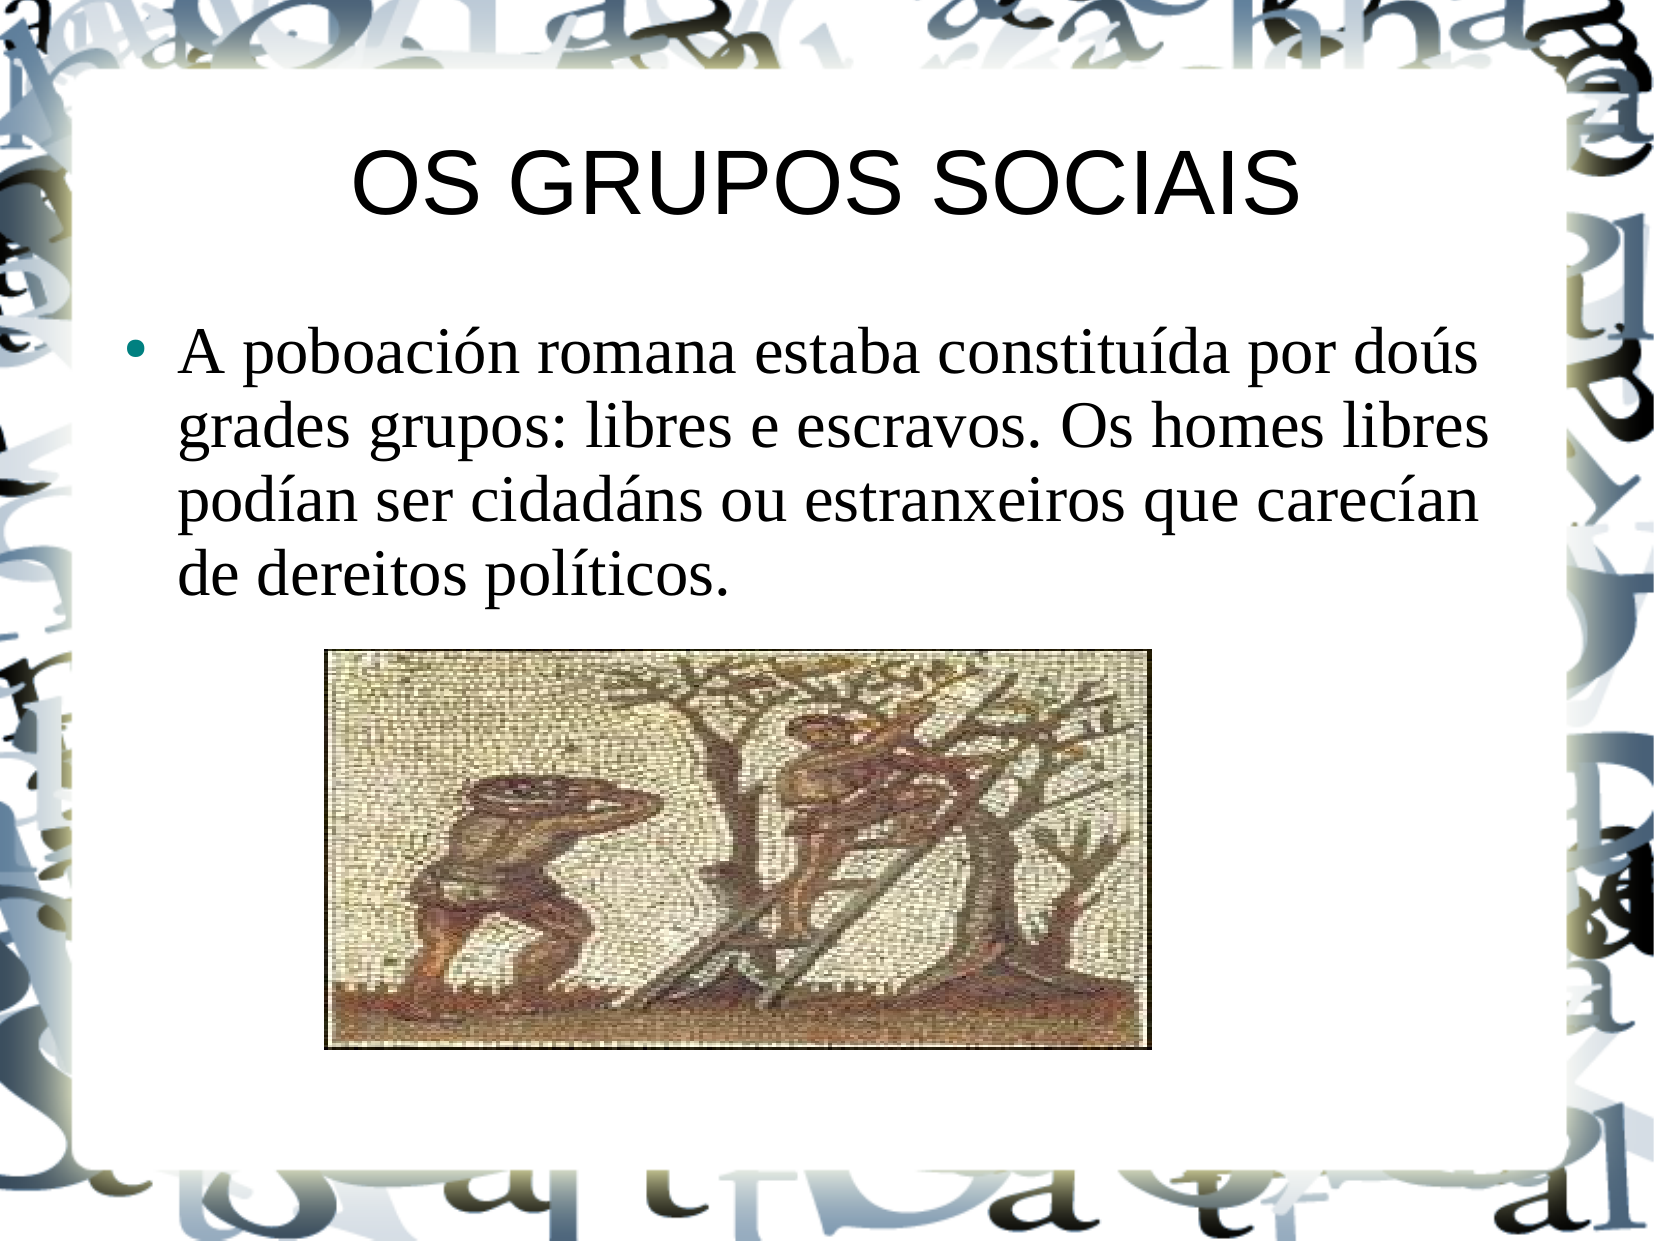

# OS GRUPOS SOCIAIS
A poboación romana estaba constituída por doús grades grupos: libres e escravos. Os homes libres podían ser cidadáns ou estranxeiros que carecían de dereitos políticos.